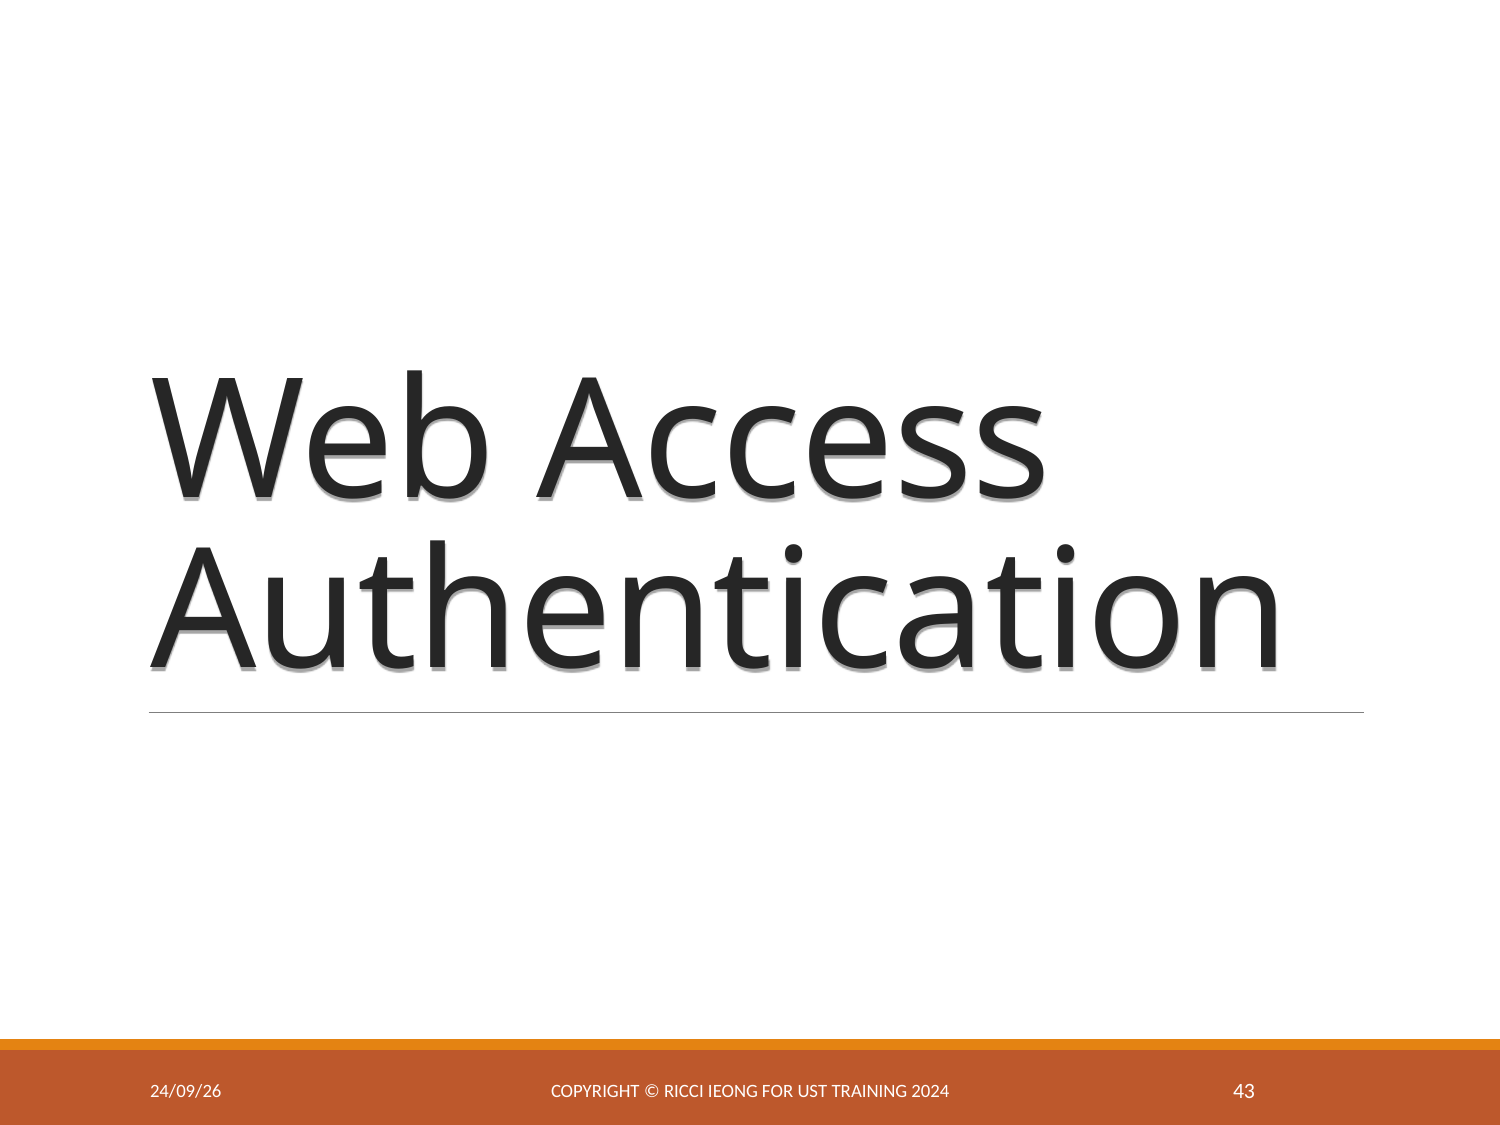

# Web Access Authentication
Copyright © Ricci IEONG for UST training 2024
43